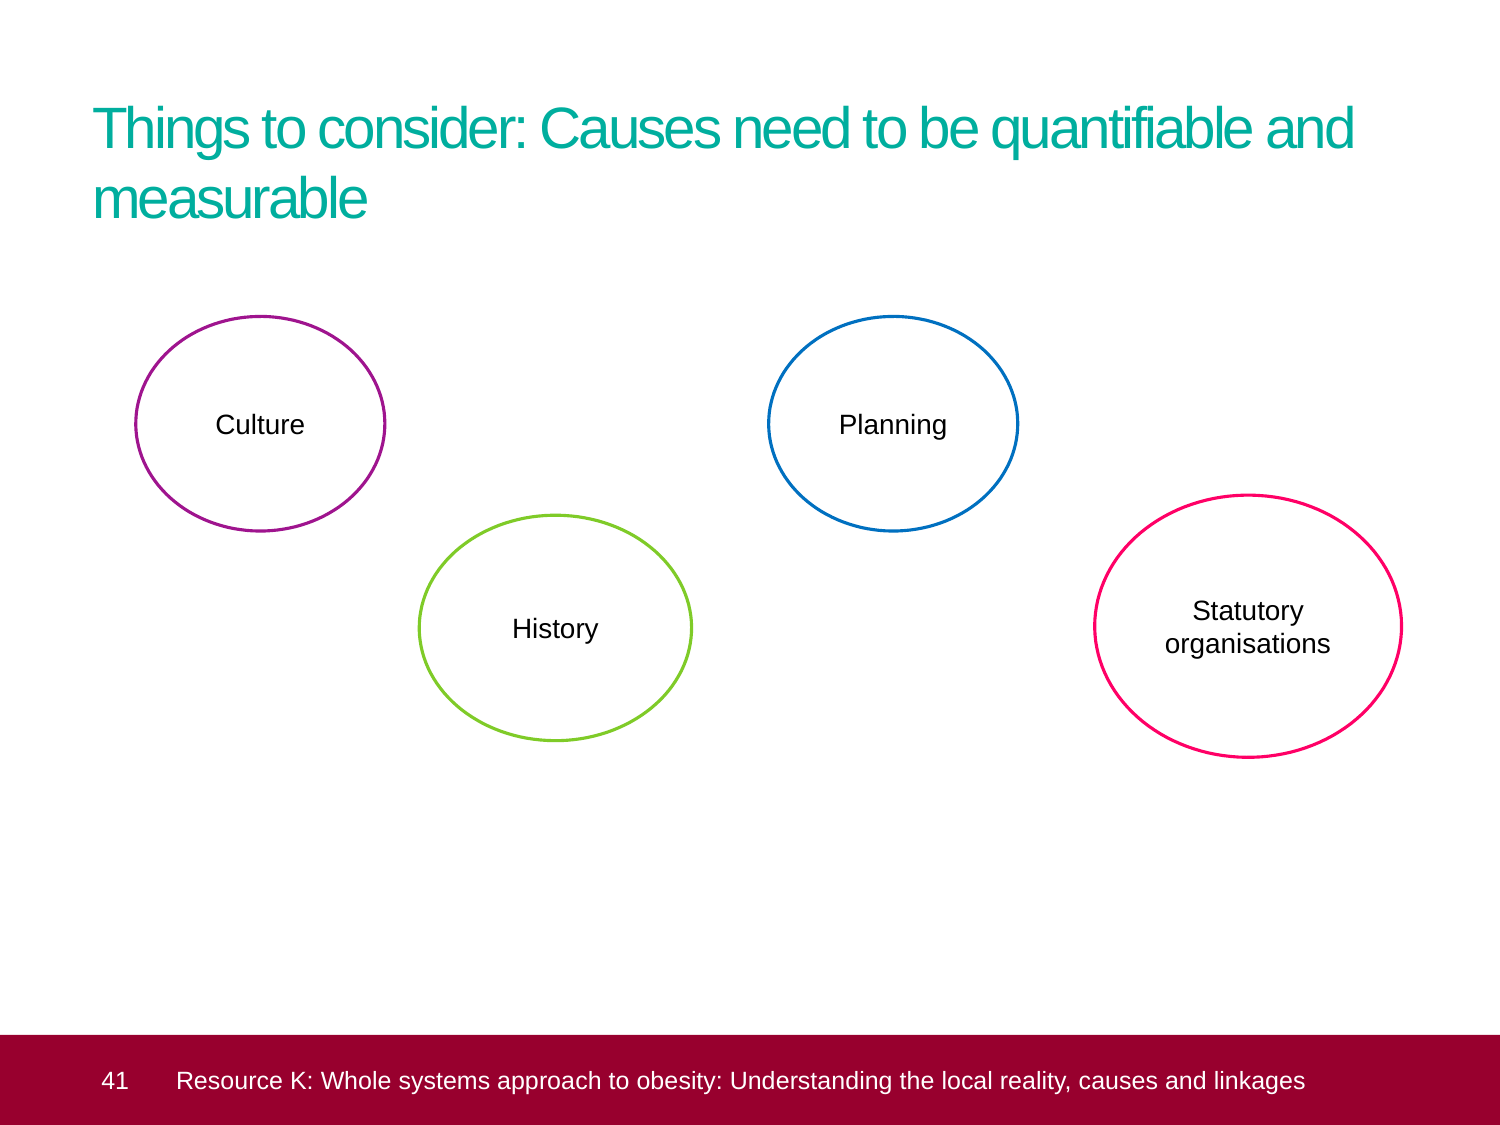

# Things to consider: Causes need to be quantifiable and measurable
Culture
Planning
Statutory organisations
History
 35
Resource K: Whole systems approach to obesity: Understanding the local reality, causes and linkages